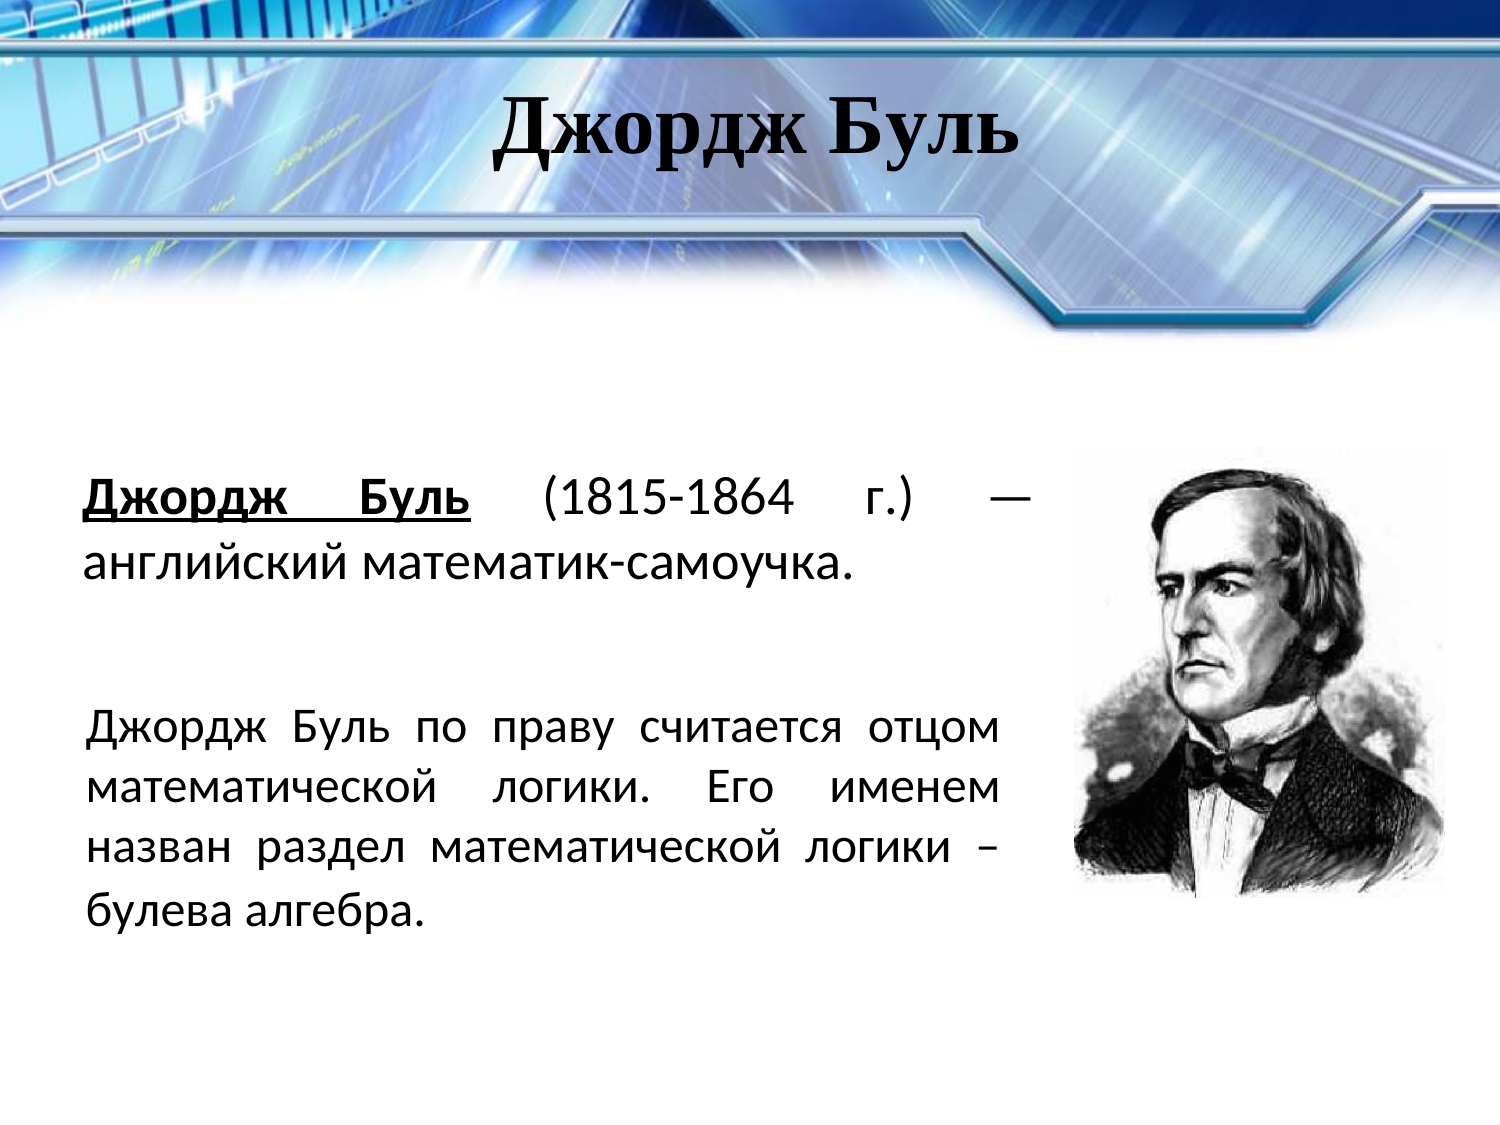

Джордж Буль
# Джордж Буль (1815-1864 г.) — английский математик-самоучка.
Джордж Буль по праву считается отцом математической логики. Его именем назван раздел математической логики – булева алгебра.